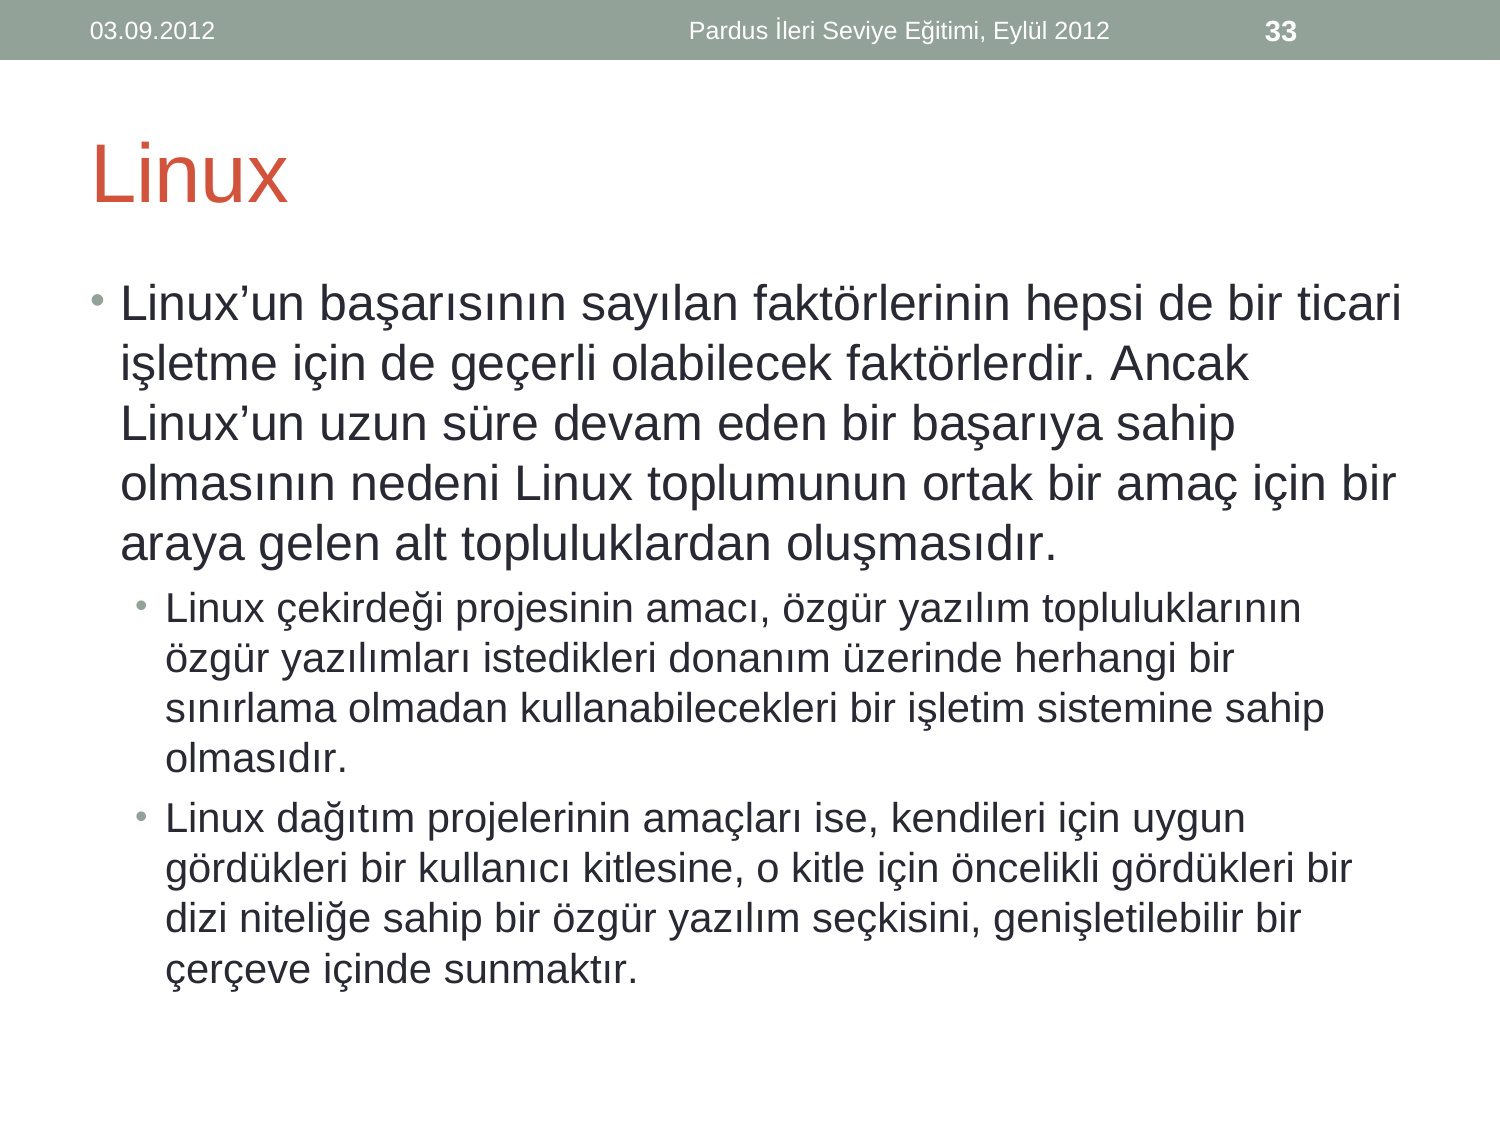

03.09.2012
Pardus İleri Seviye Eğitimi, Eylül 2012
# Linux
Linux’un başarısının sayılan faktörlerinin hepsi de bir ticari işletme için de geçerli olabilecek faktörlerdir. Ancak Linux’un uzun süre devam eden bir başarıya sahip olmasının nedeni Linux toplumunun ortak bir amaç için bir araya gelen alt topluluklardan oluşmasıdır.
Linux çekirdeği projesinin amacı, özgür yazılım topluluklarının özgür yazılımları istedikleri donanım üzerinde herhangi bir sınırlama olmadan kullanabilecekleri bir işletim sistemine sahip olmasıdır.
Linux dağıtım projelerinin amaçları ise, kendileri için uygun gördükleri bir kullanıcı kitlesine, o kitle için öncelikli gördükleri bir dizi niteliğe sahip bir özgür yazılım seçkisini, genişletilebilir bir çerçeve içinde sunmaktır.